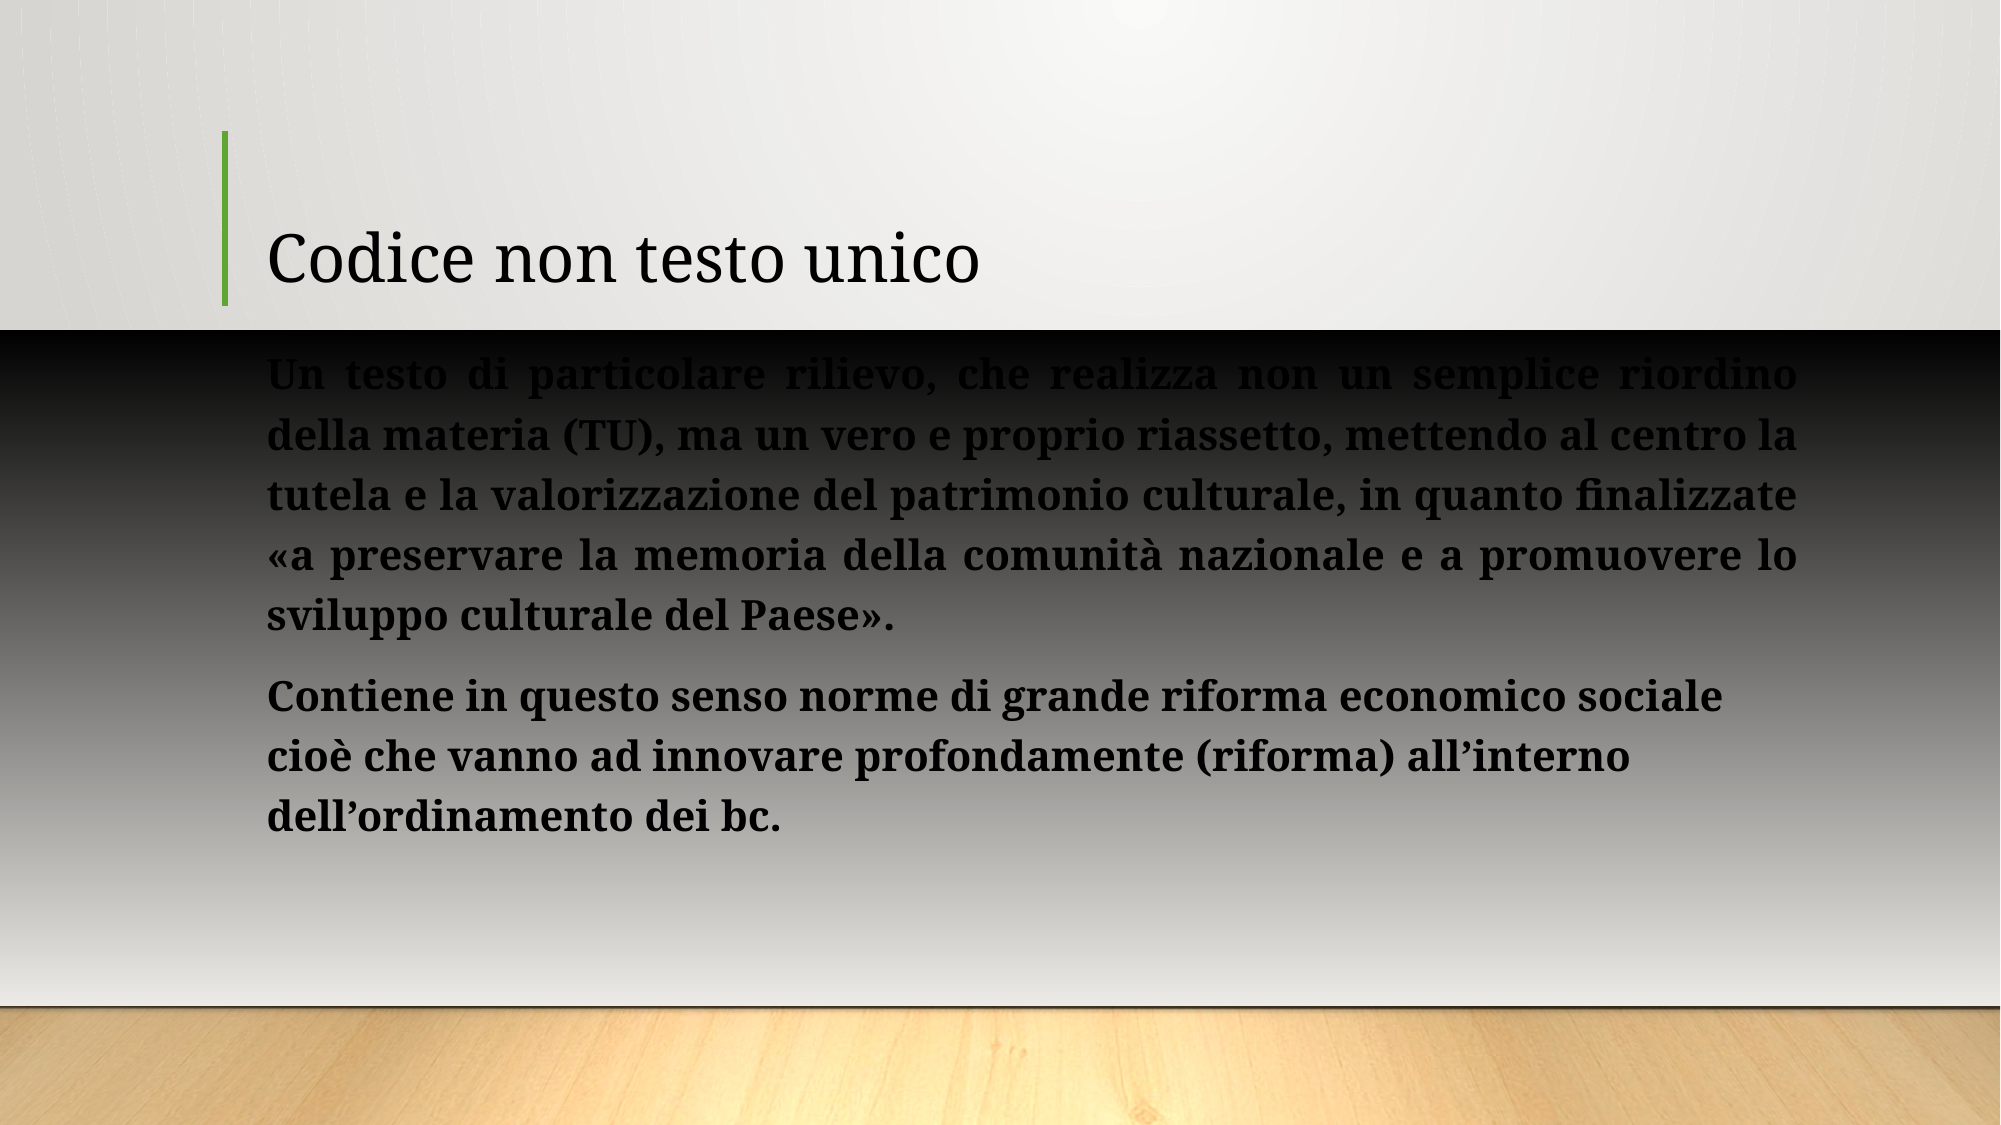

# Codice non testo unico
Un testo di particolare rilievo, che realizza non un semplice riordino della materia (TU), ma un vero e proprio riassetto, mettendo al centro la tutela e la valorizzazione del patrimonio culturale, in quanto finalizzate «a preservare la memoria della comunità nazionale e a promuovere lo sviluppo culturale del Paese».
Contiene in questo senso norme di grande riforma economico sociale cioè che vanno ad innovare profondamente (riforma) all’interno dell’ordinamento dei bc.